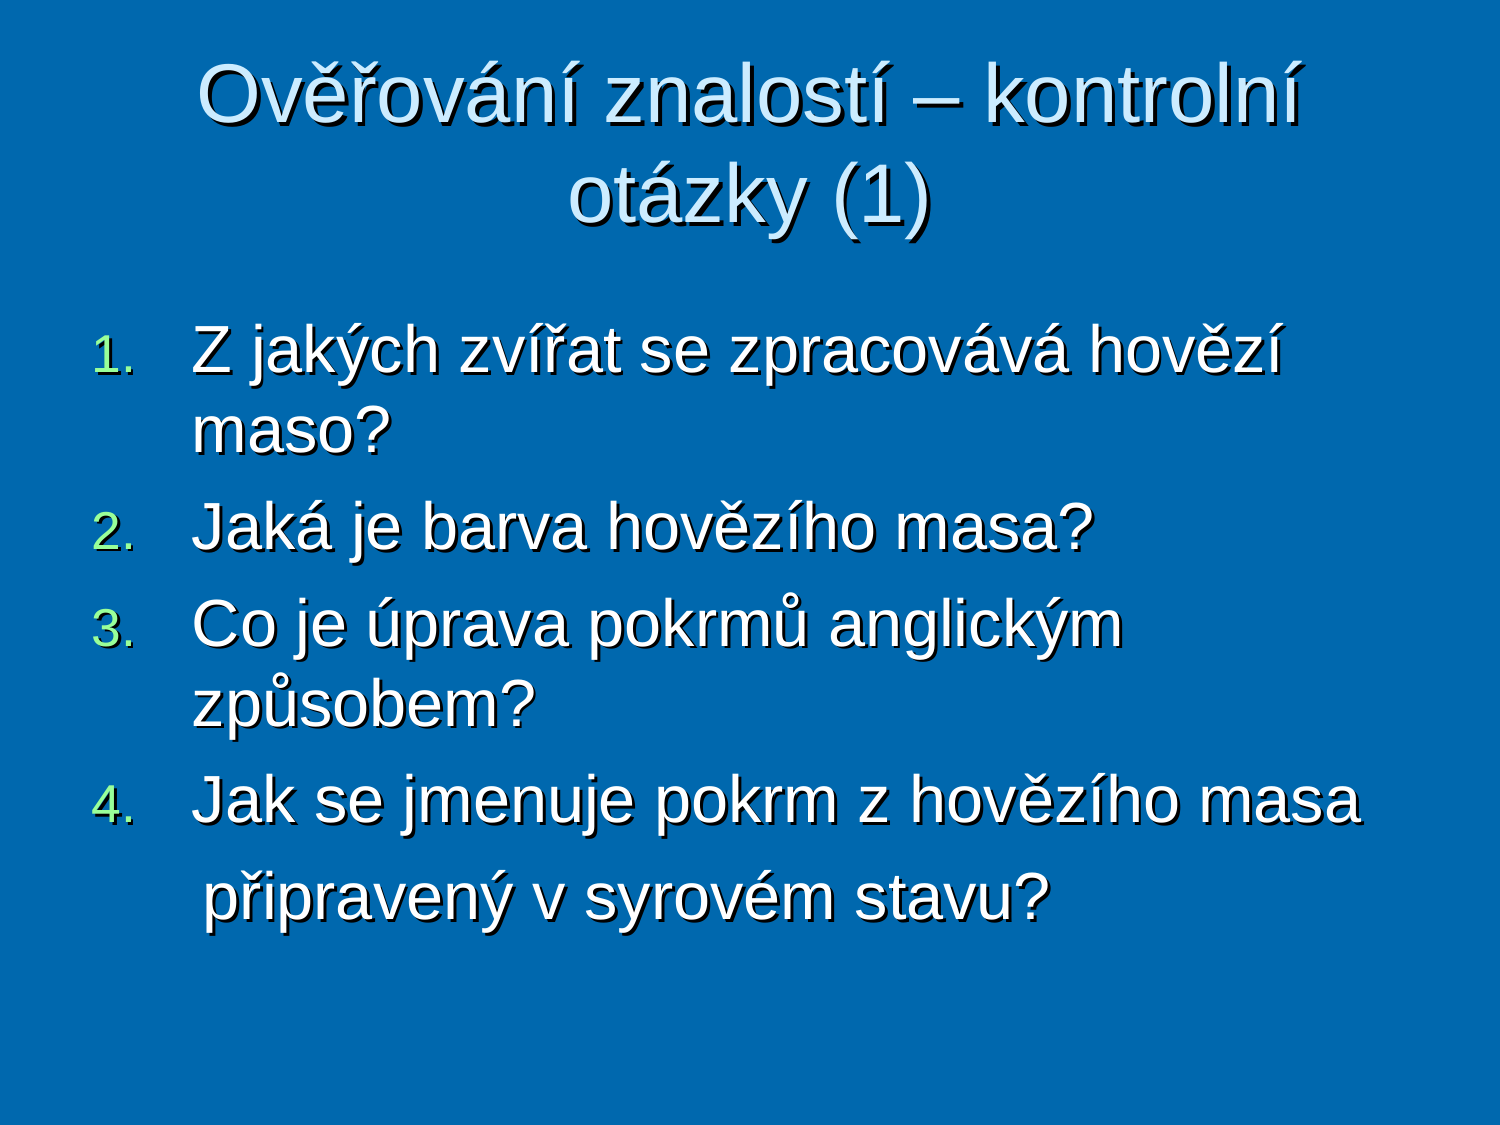

# Ověřování znalostí – kontrolní otázky (1)
Z jakých zvířat se zpracovává hovězí maso?
Jaká je barva hovězího masa?
Co je úprava pokrmů anglickým způsobem?
Jak se jmenuje pokrm z hovězího masa
 připravený v syrovém stavu?